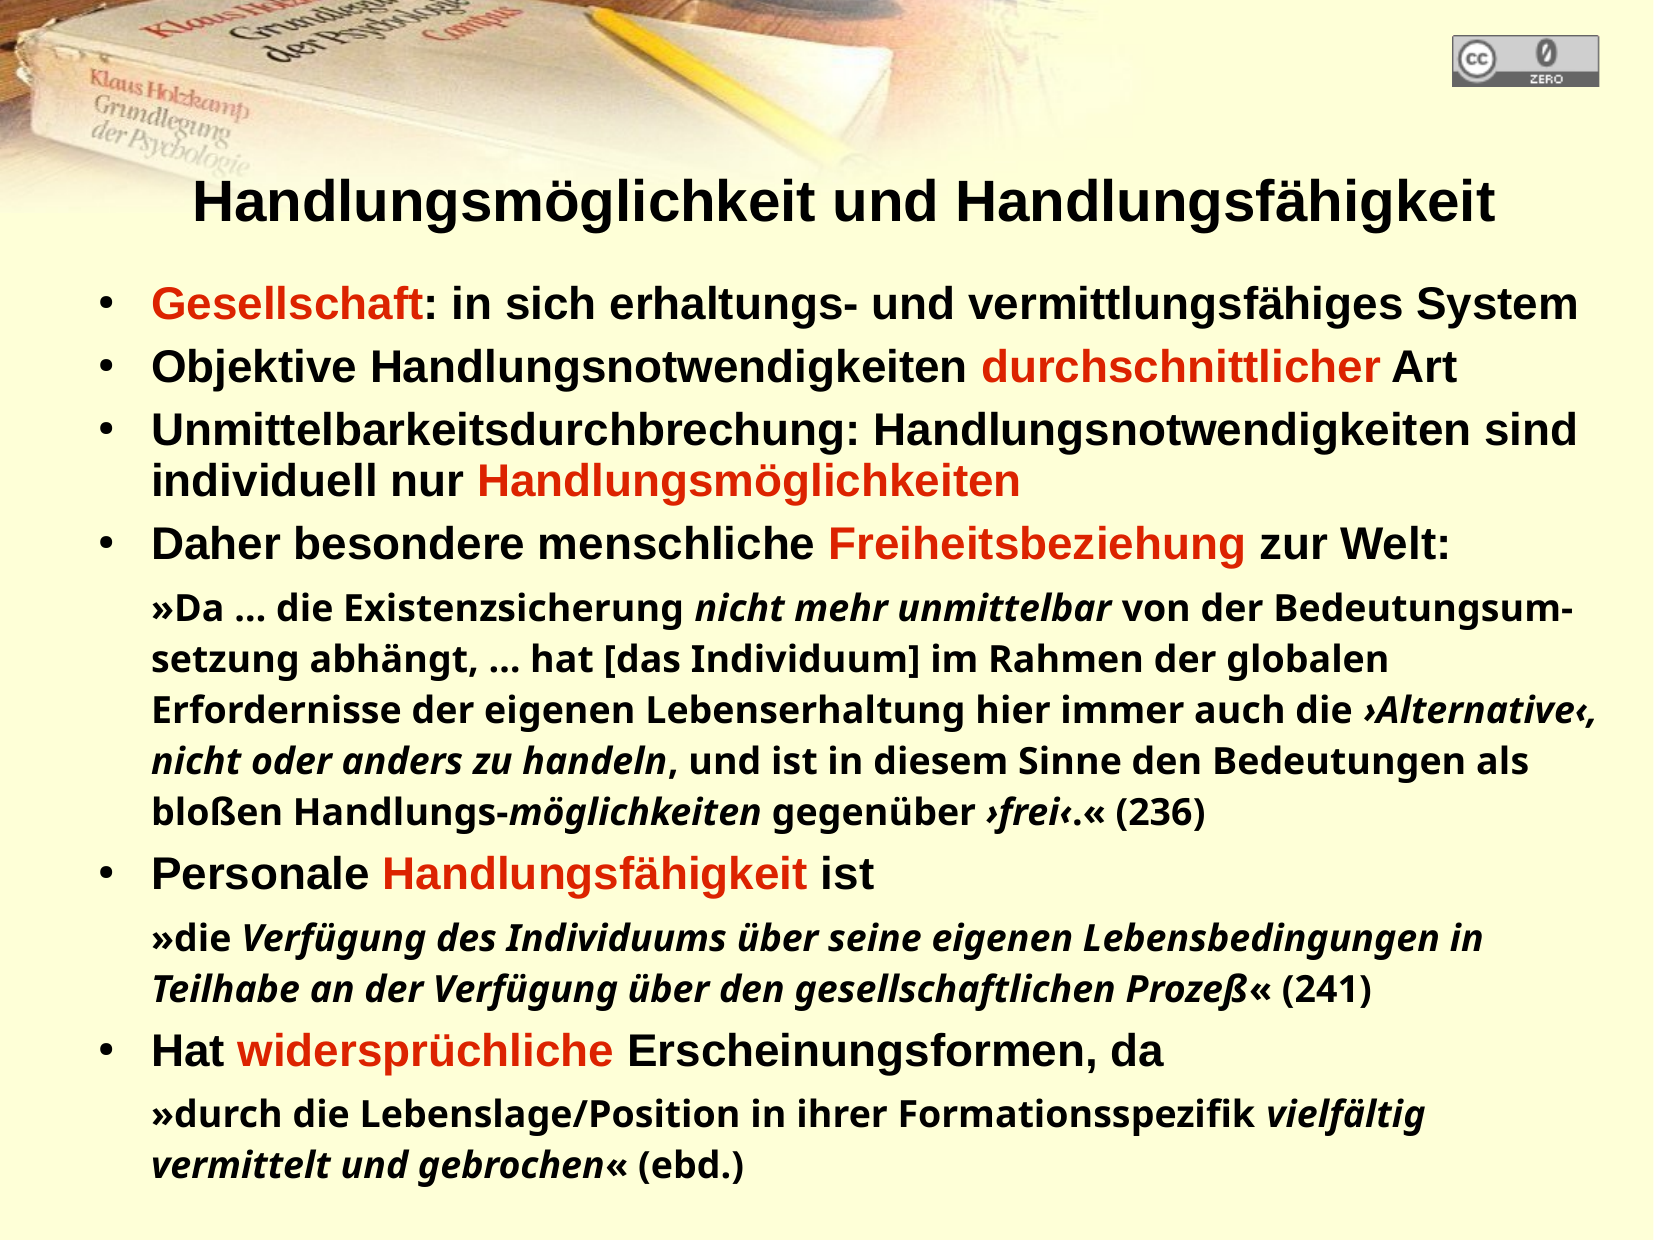

# Handlungsmöglichkeit und Handlungsfähigkeit
Gesellschaft: in sich erhaltungs- und vermittlungsfähiges System
Objektive Handlungsnotwendigkeiten durchschnittlicher Art
Unmittelbarkeitsdurchbrechung: Handlungsnotwendigkeiten sind individuell nur Handlungsmöglichkeiten
Daher besondere menschliche Freiheitsbeziehung zur Welt:
»Da … die Existenzsicherung nicht mehr unmittelbar von der Bedeutungsum-setzung abhängt, … hat [das Individuum] im Rahmen der globalen Erfordernisse der eigenen Lebenserhaltung hier immer auch die ›Alternative‹, nicht oder anders zu handeln, und ist in diesem Sinne den Bedeutungen als bloßen Handlungs-möglichkeiten gegenüber ›frei‹.« (236)
Personale Handlungsfähigkeit ist
»die Verfügung des Individuums über seine eigenen Lebensbedingungen in Teilhabe an der Verfügung über den gesellschaftlichen Prozeß« (241)
Hat widersprüchliche Erscheinungsformen, da
»durch die Lebenslage/Position in ihrer Formationsspezifik vielfältig vermittelt und gebrochen« (ebd.)